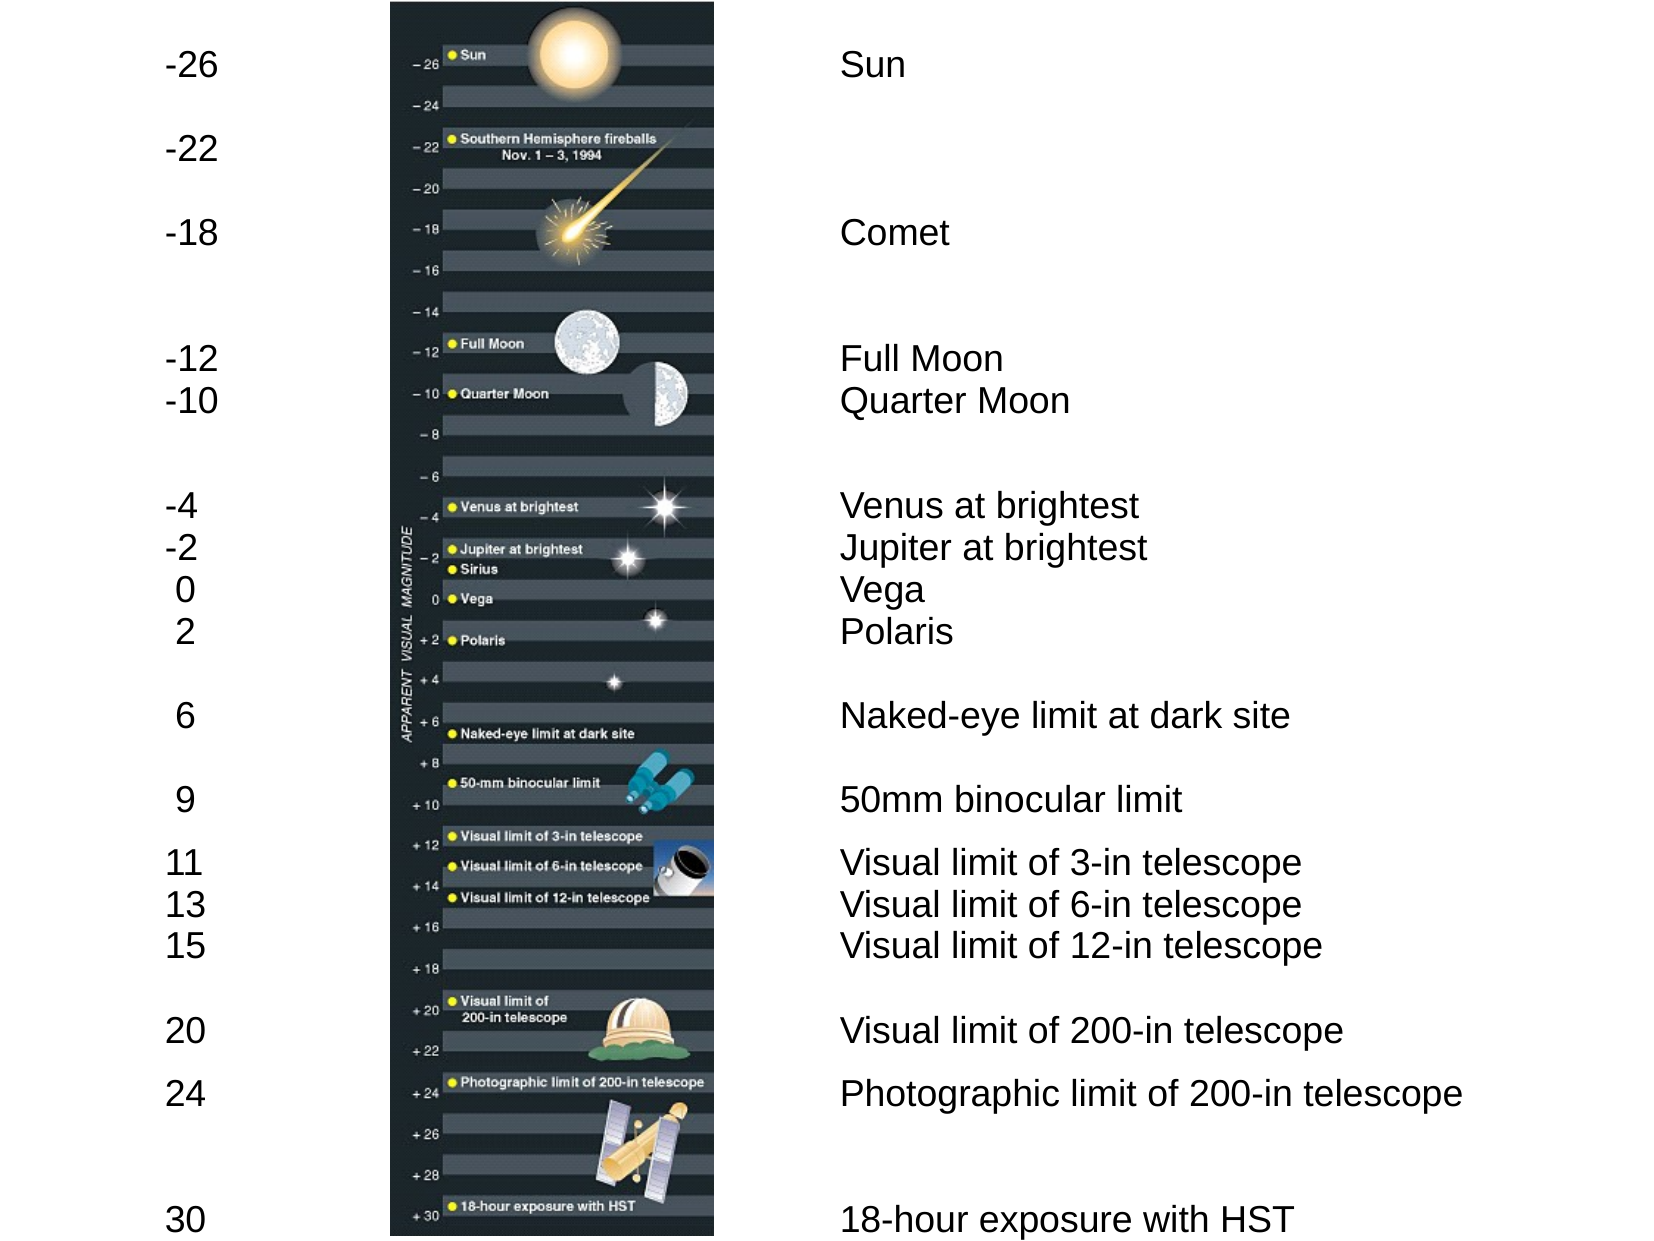

-26
-22
-18
-12
-10
-4
-2
 0
 2
 6
 9
11
13
15
20
24
30
Sun
Comet
Full Moon
Quarter Moon
Venus at brightest
Jupiter at brightest
Vega
Polaris
Naked-eye limit at dark site
50mm binocular limit
Visual limit of 3-in telescope
Visual limit of 6-in telescope
Visual limit of 12-in telescope
Visual limit of 200-in telescope
Photographic limit of 200-in telescope
18-hour exposure with HST